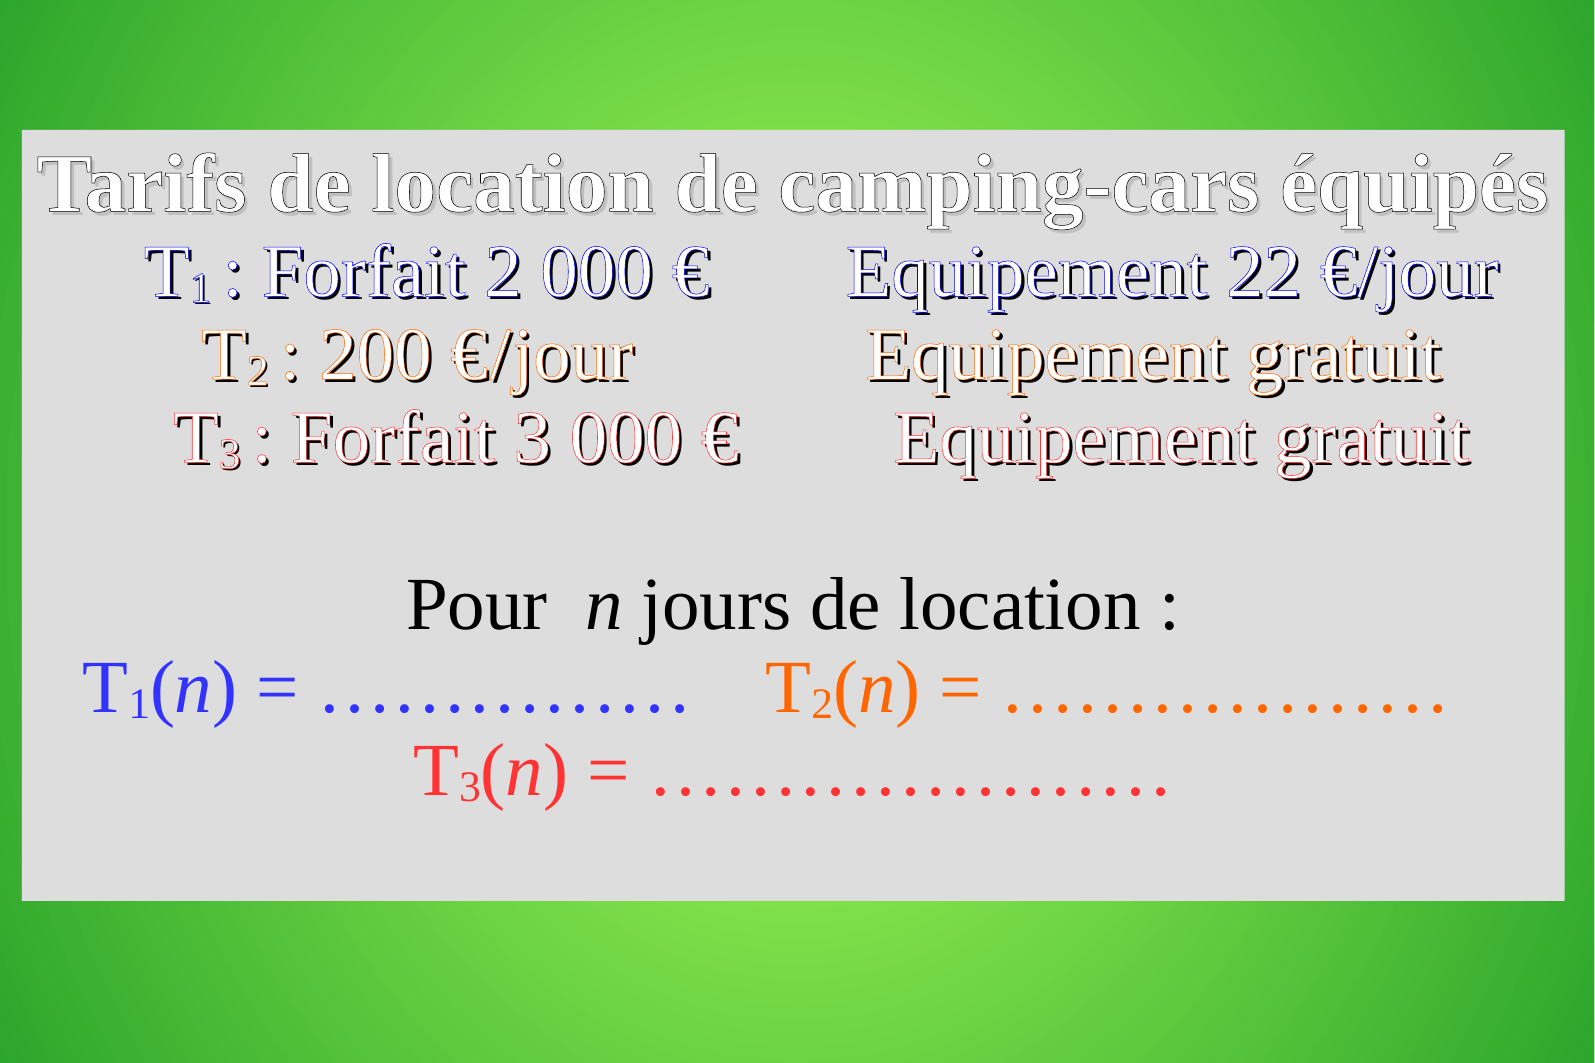

Tarifs de location de camping-cars équipés
 T1 : Forfait 2 000 € 	 Equipement 22 €/jour
 T2 : 200 € / jour	 	 Equipement gratuit
 T3 : Forfait 3 000 €	 Equipement gratuit
Pour n jours de location :
T1(n) = ……………	 T2(n) = ………………
T3(n) = …………………